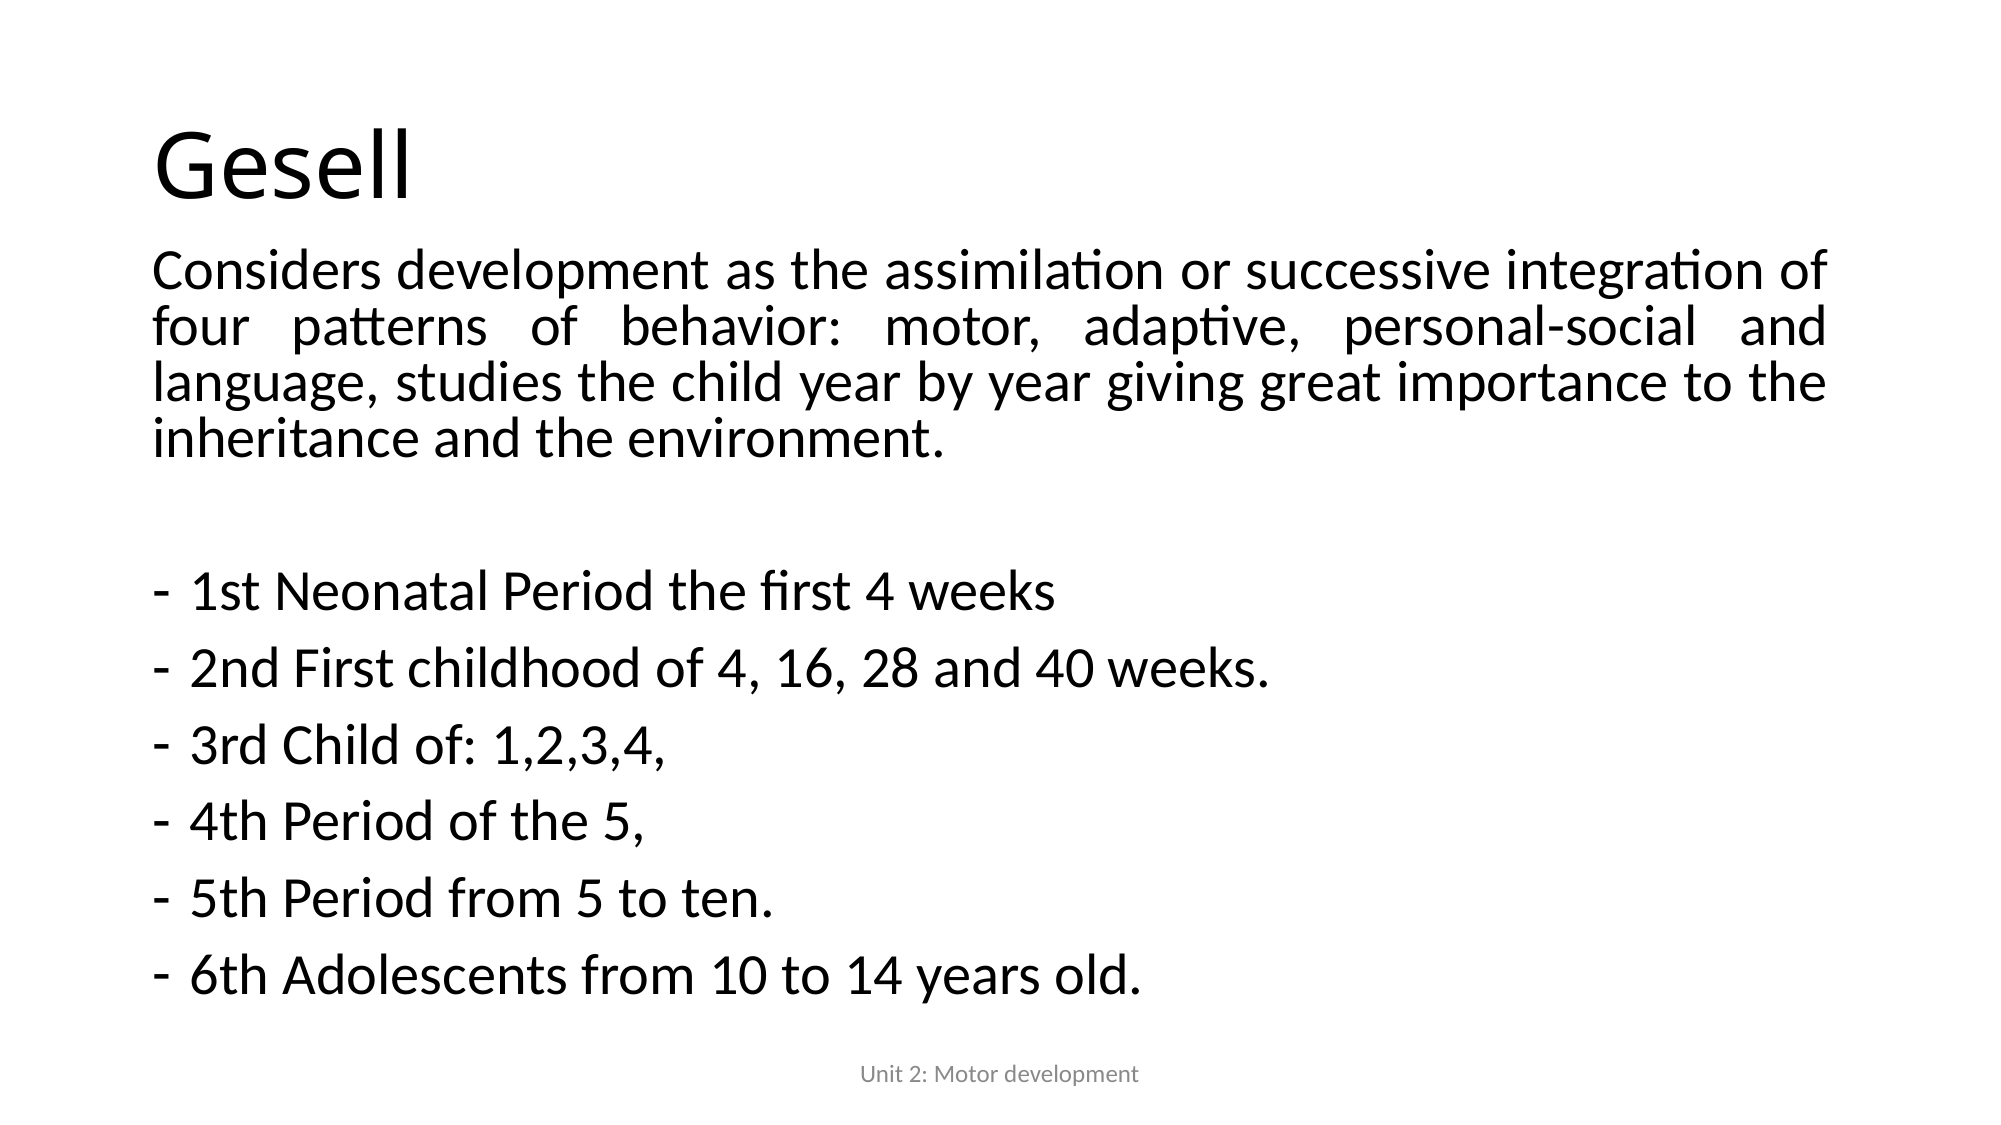

Gesell
Considers development as the assimilation or successive integration of four patterns of behavior: motor, adaptive, personal-social and language, studies the child year by year giving great importance to the inheritance and the environment.
1st Neonatal Period the first 4 weeks
2nd First childhood of 4, 16, 28 and 40 weeks.
3rd Child of: 1,2,3,4,
4th Period of the 5,
5th Period from 5 to ten.
6th Adolescents from 10 to 14 years old.
Unit 2: Motor development